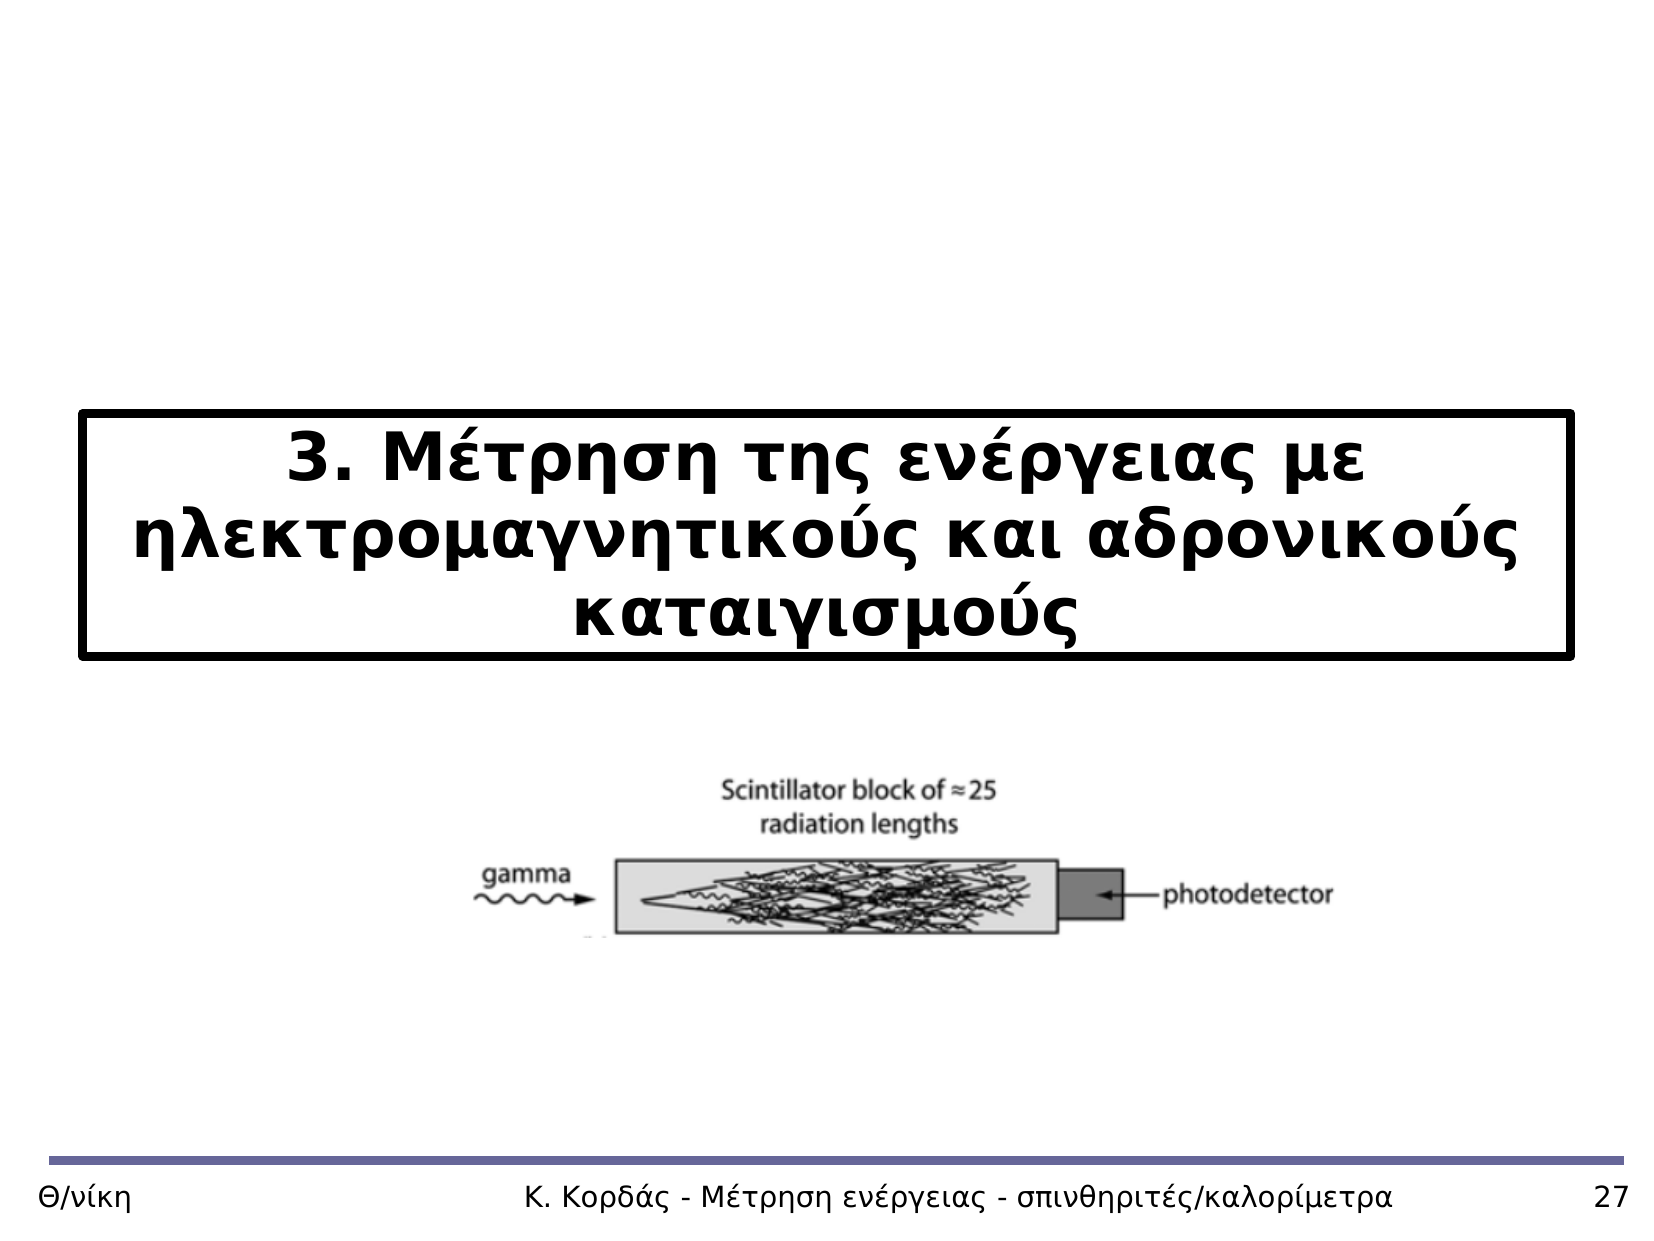

# 3. Μέτρηση της ενέργειας με ηλεκτρομαγνητικούς και αδρονικούς καταιγισμούς
Θ/νίκη
Κ. Κορδάς - Μέτρηση ενέργειας - σπινθηριτές/καλορίμετρα
27